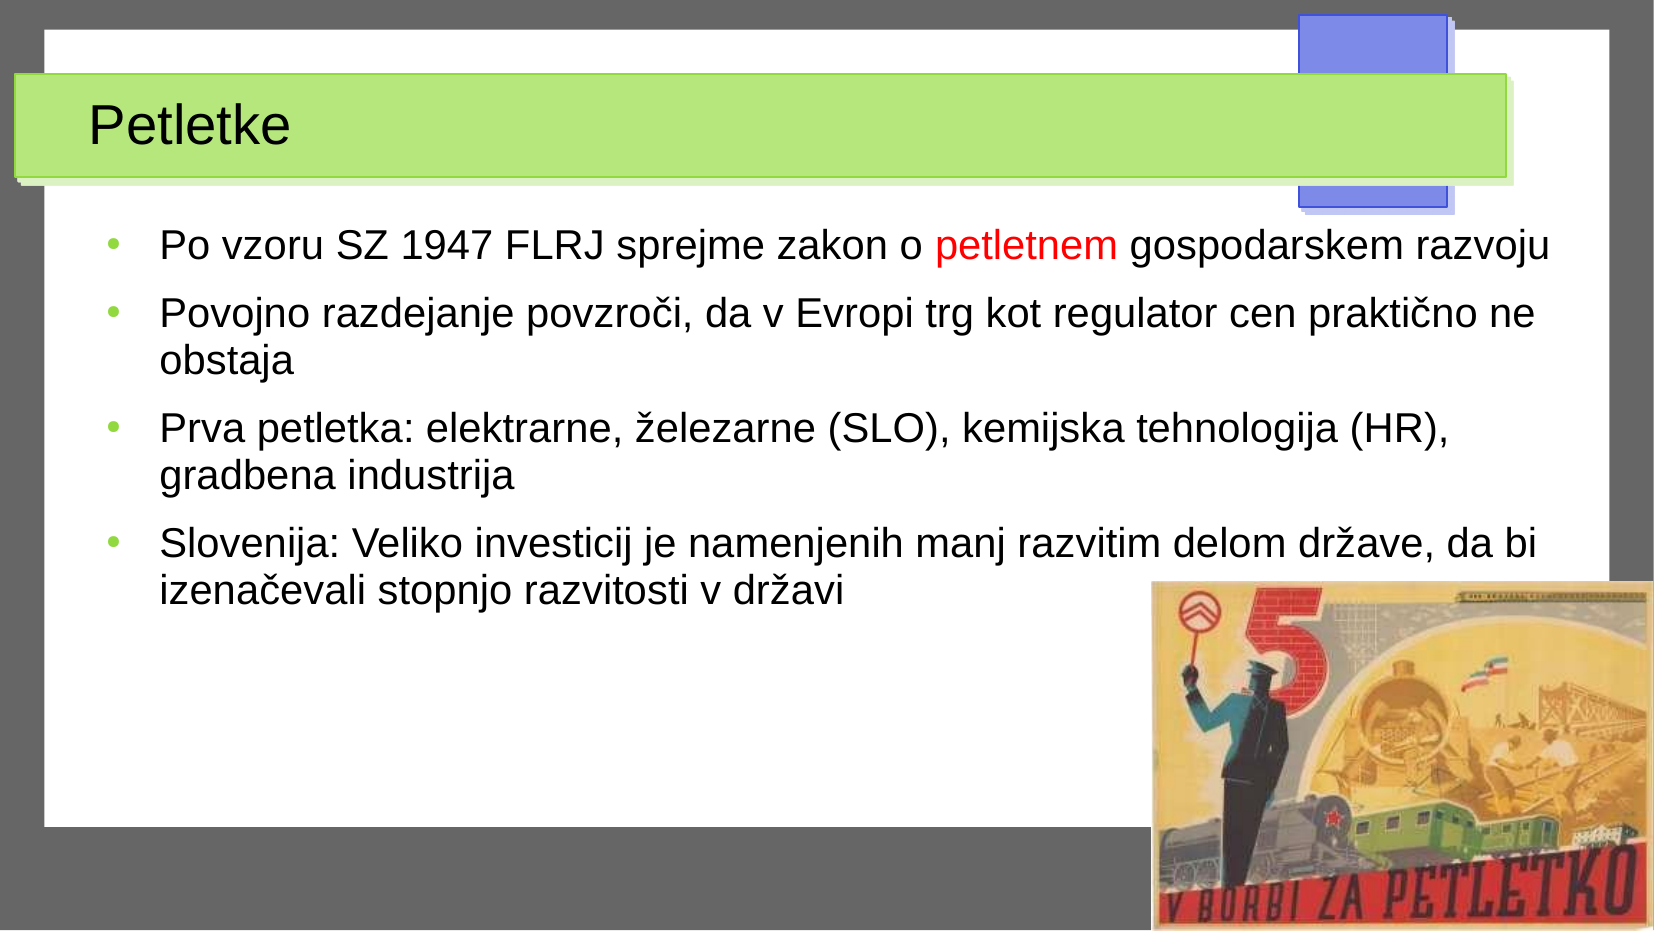

# Petletke
Po vzoru SZ 1947 FLRJ sprejme zakon o petletnem gospodarskem razvoju
Povojno razdejanje povzroči, da v Evropi trg kot regulator cen praktično ne obstaja
Prva petletka: elektrarne, železarne (SLO), kemijska tehnologija (HR), gradbena industrija
Slovenija: Veliko investicij je namenjenih manj razvitim delom države, da bi izenačevali stopnjo razvitosti v državi